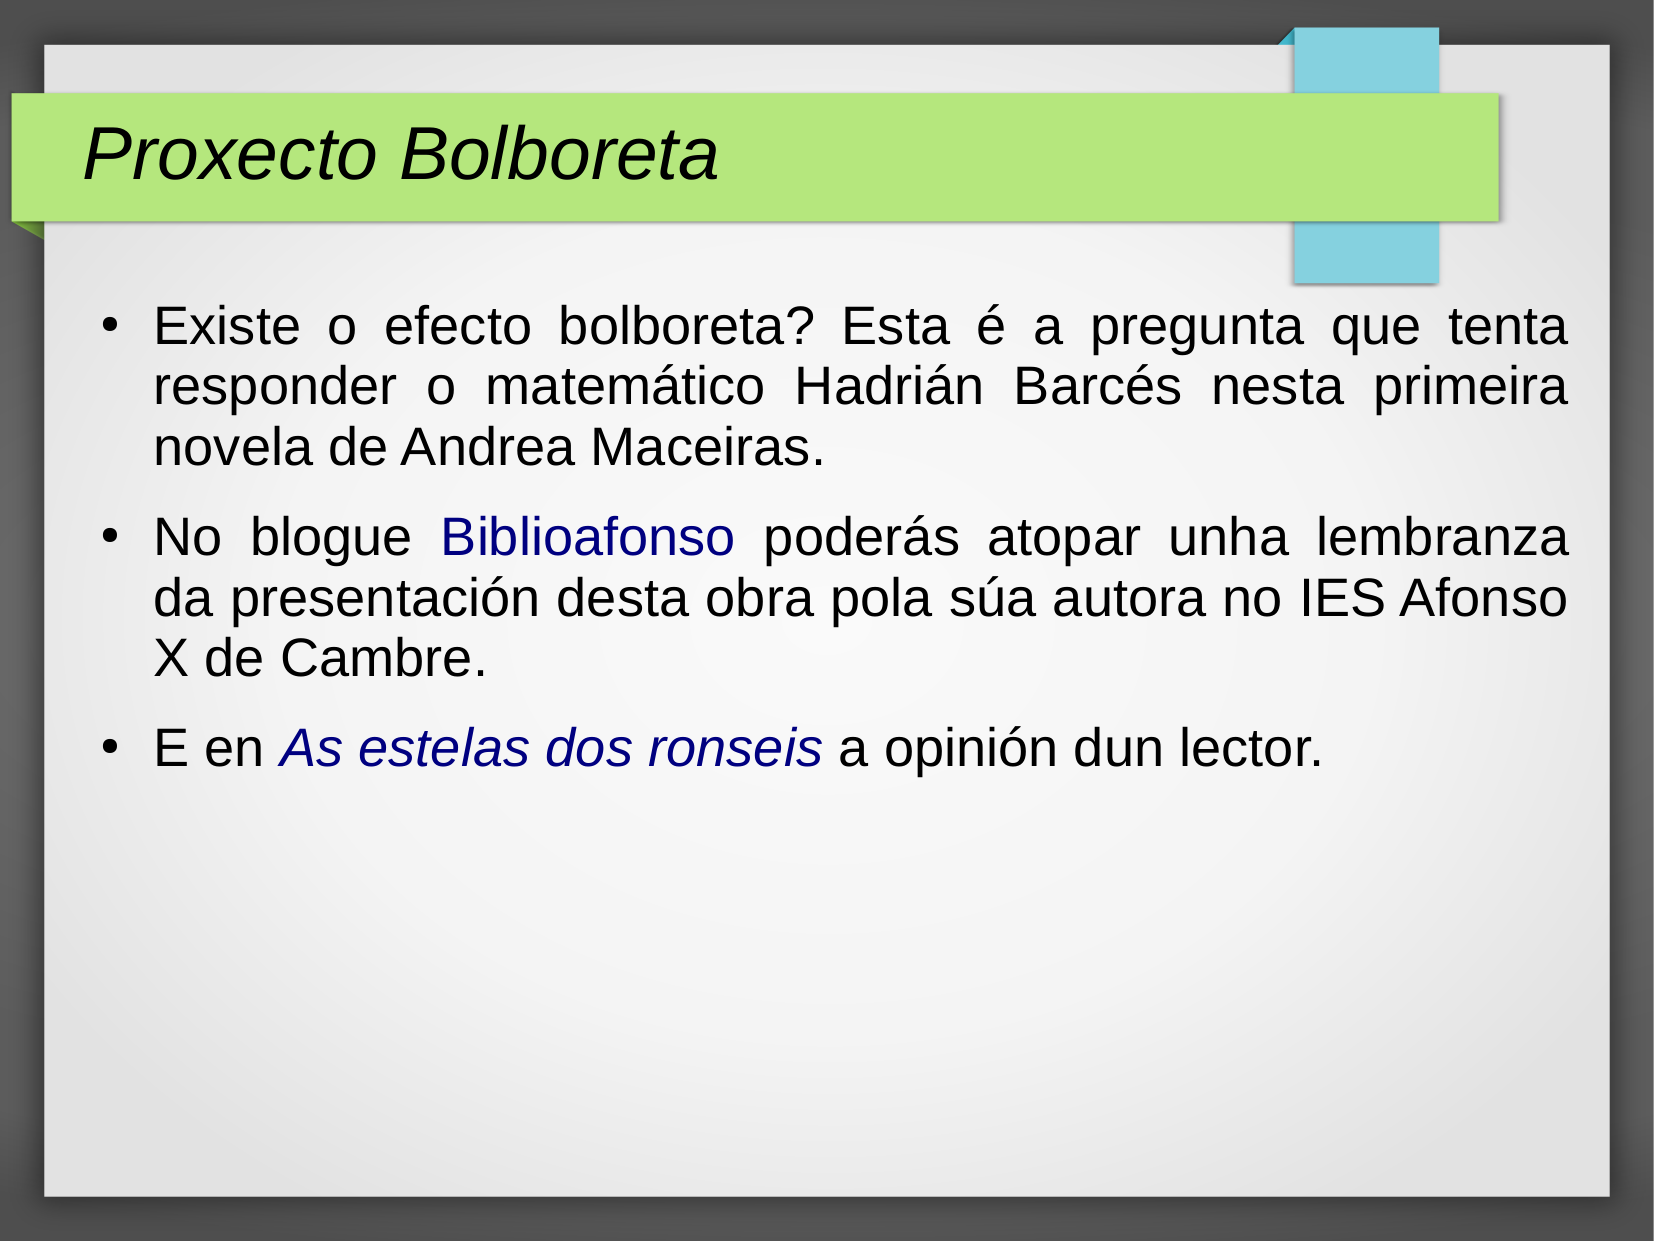

# Proxecto Bolboreta
Existe o efecto bolboreta? Esta é a pregunta que tenta responder o matemático Hadrián Barcés nesta primeira novela de Andrea Maceiras.
No blogue Biblioafonso poderás atopar unha lembranza da presentación desta obra pola súa autora no IES Afonso X de Cambre.
E en As estelas dos ronseis a opinión dun lector.